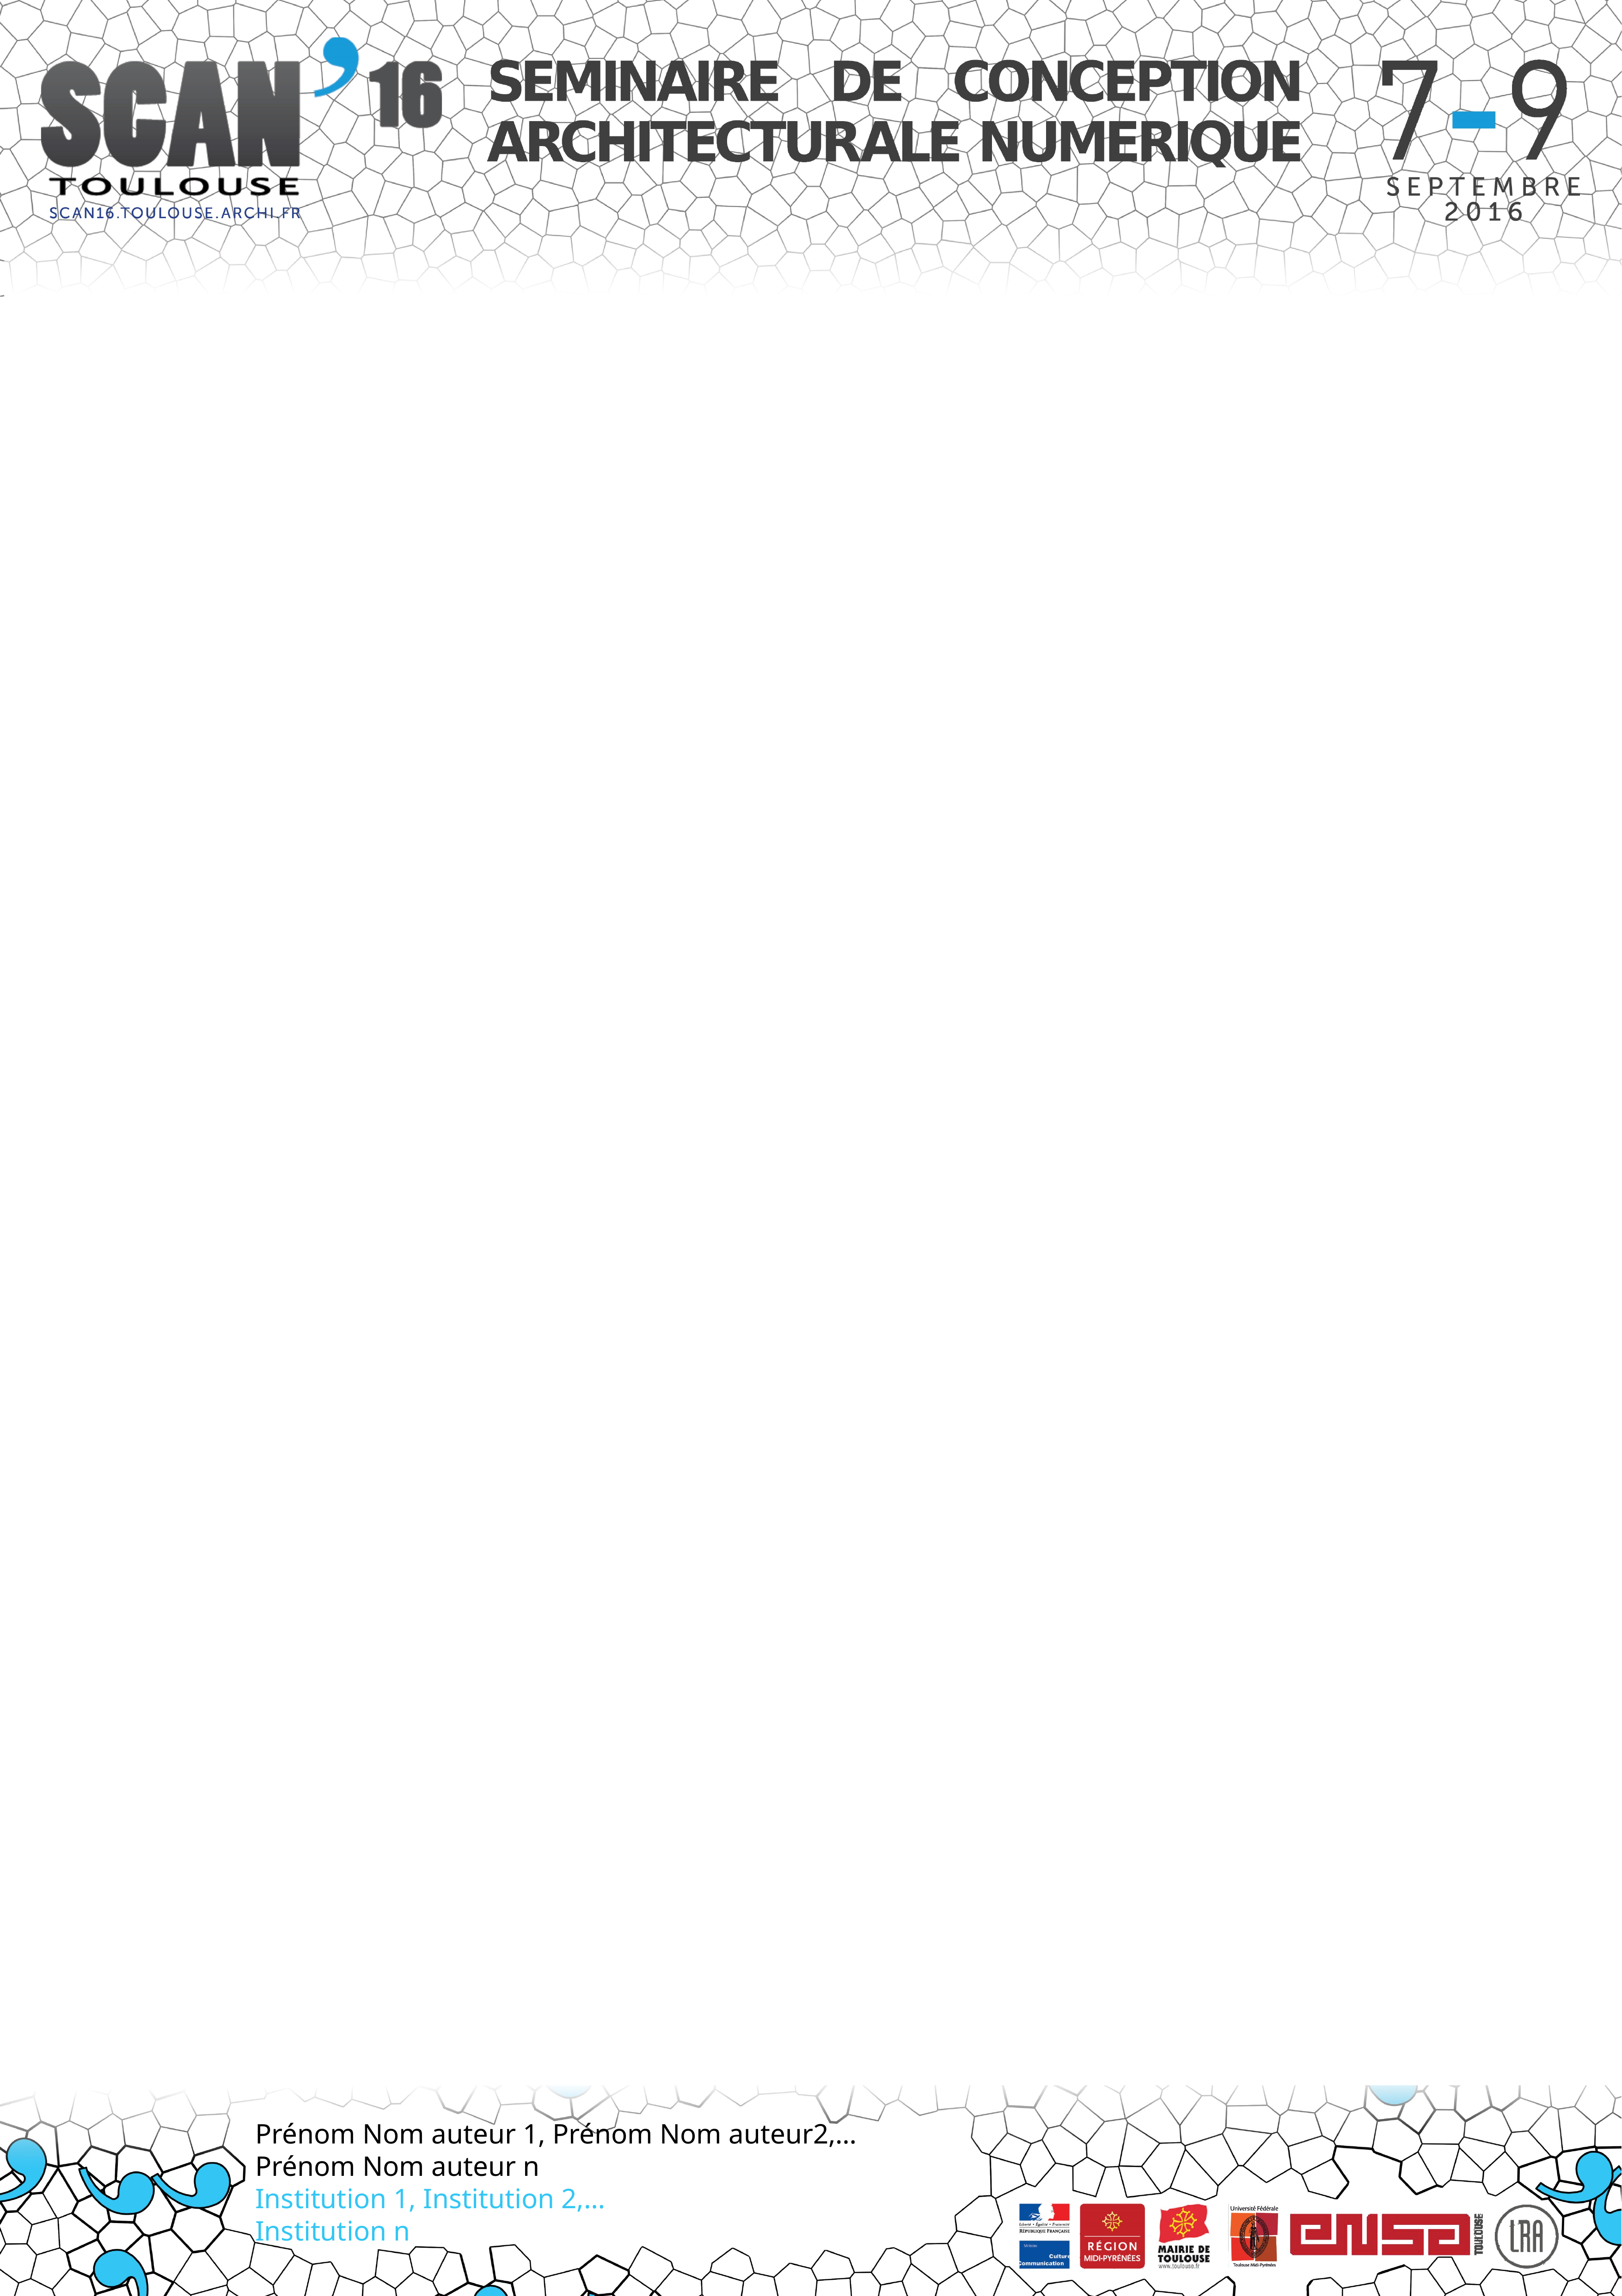

Prénom Nom auteur 1, Prénom Nom auteur2,…
Prénom Nom auteur n
Institution 1, Institution 2,…
Institution n